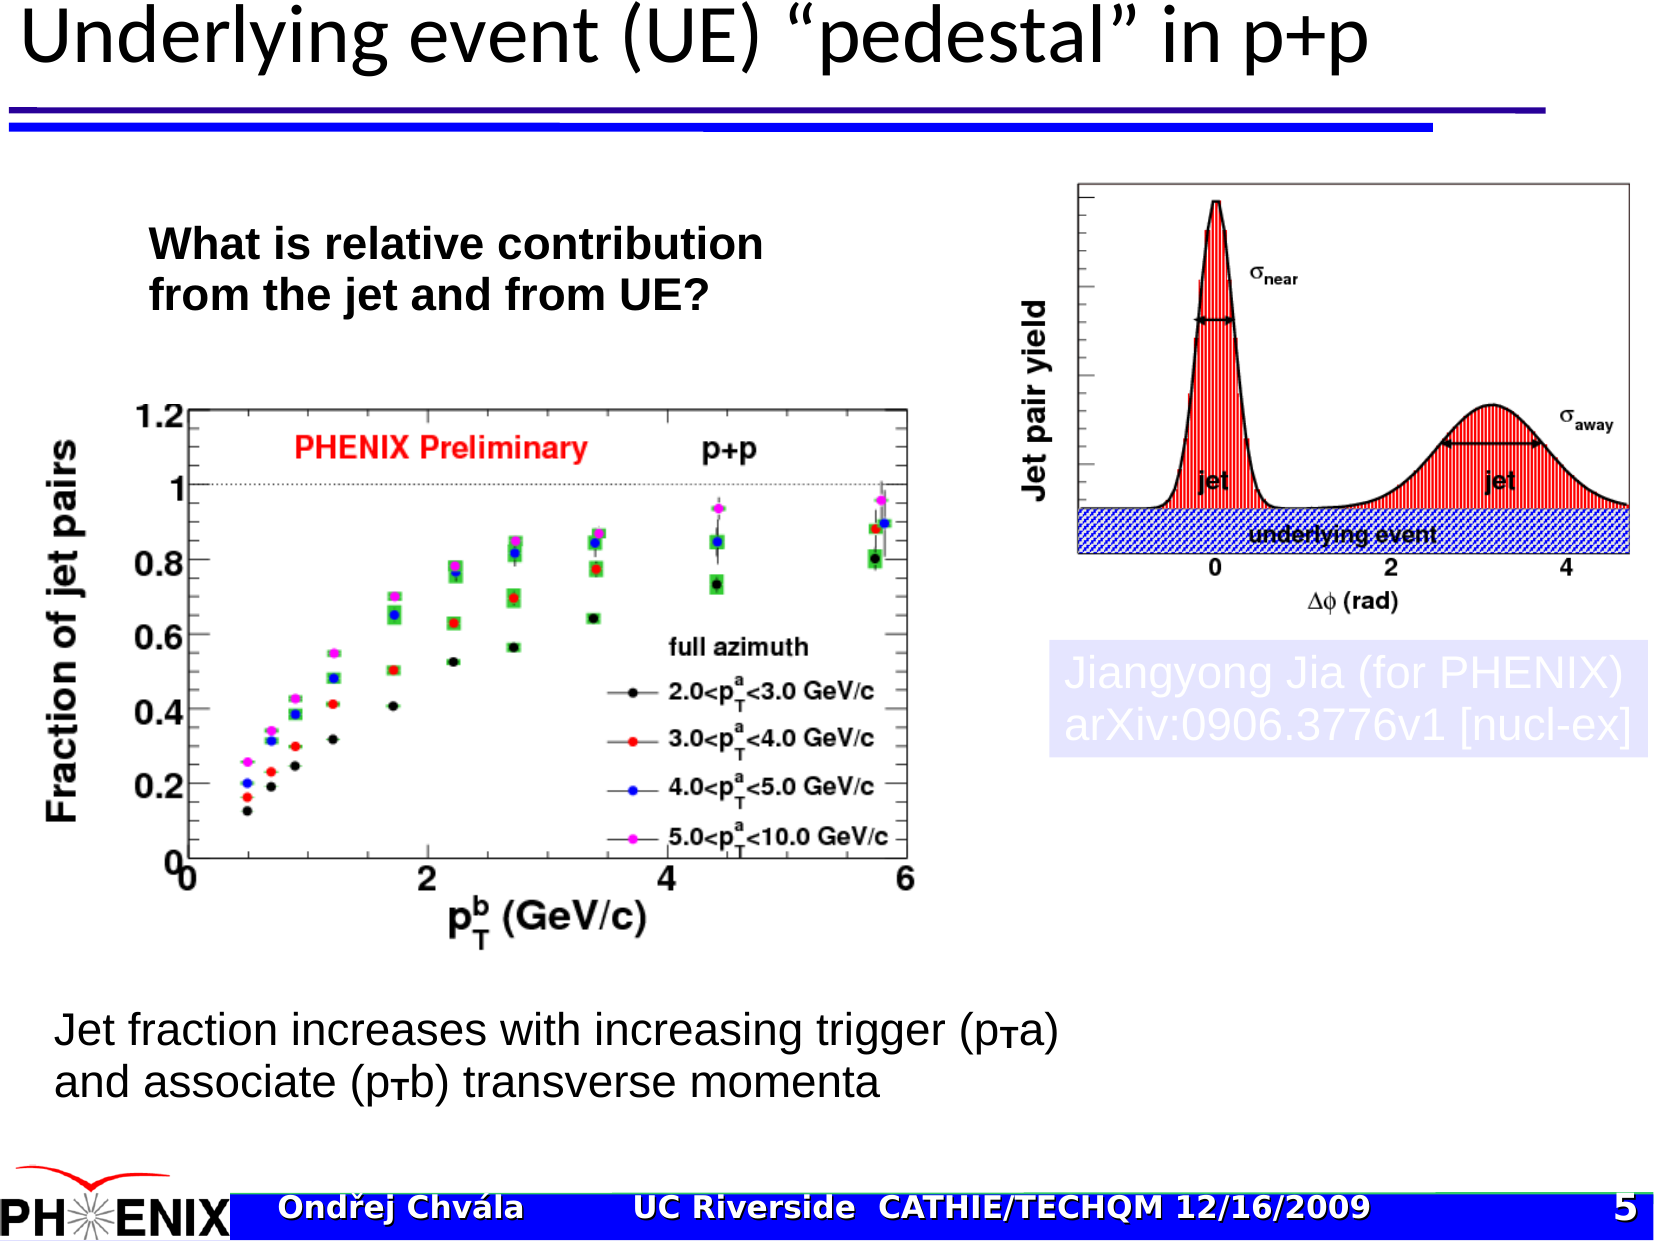

# Underlying event (UE) “pedestal” in p+p
What is relative contribution
from the jet and from UE?
Jiangyong Jia (for PHENIX)
arXiv:0906.3776v1 [nucl-ex]
Jet fraction increases with increasing trigger (pTa)
and associate (pTb) transverse momenta